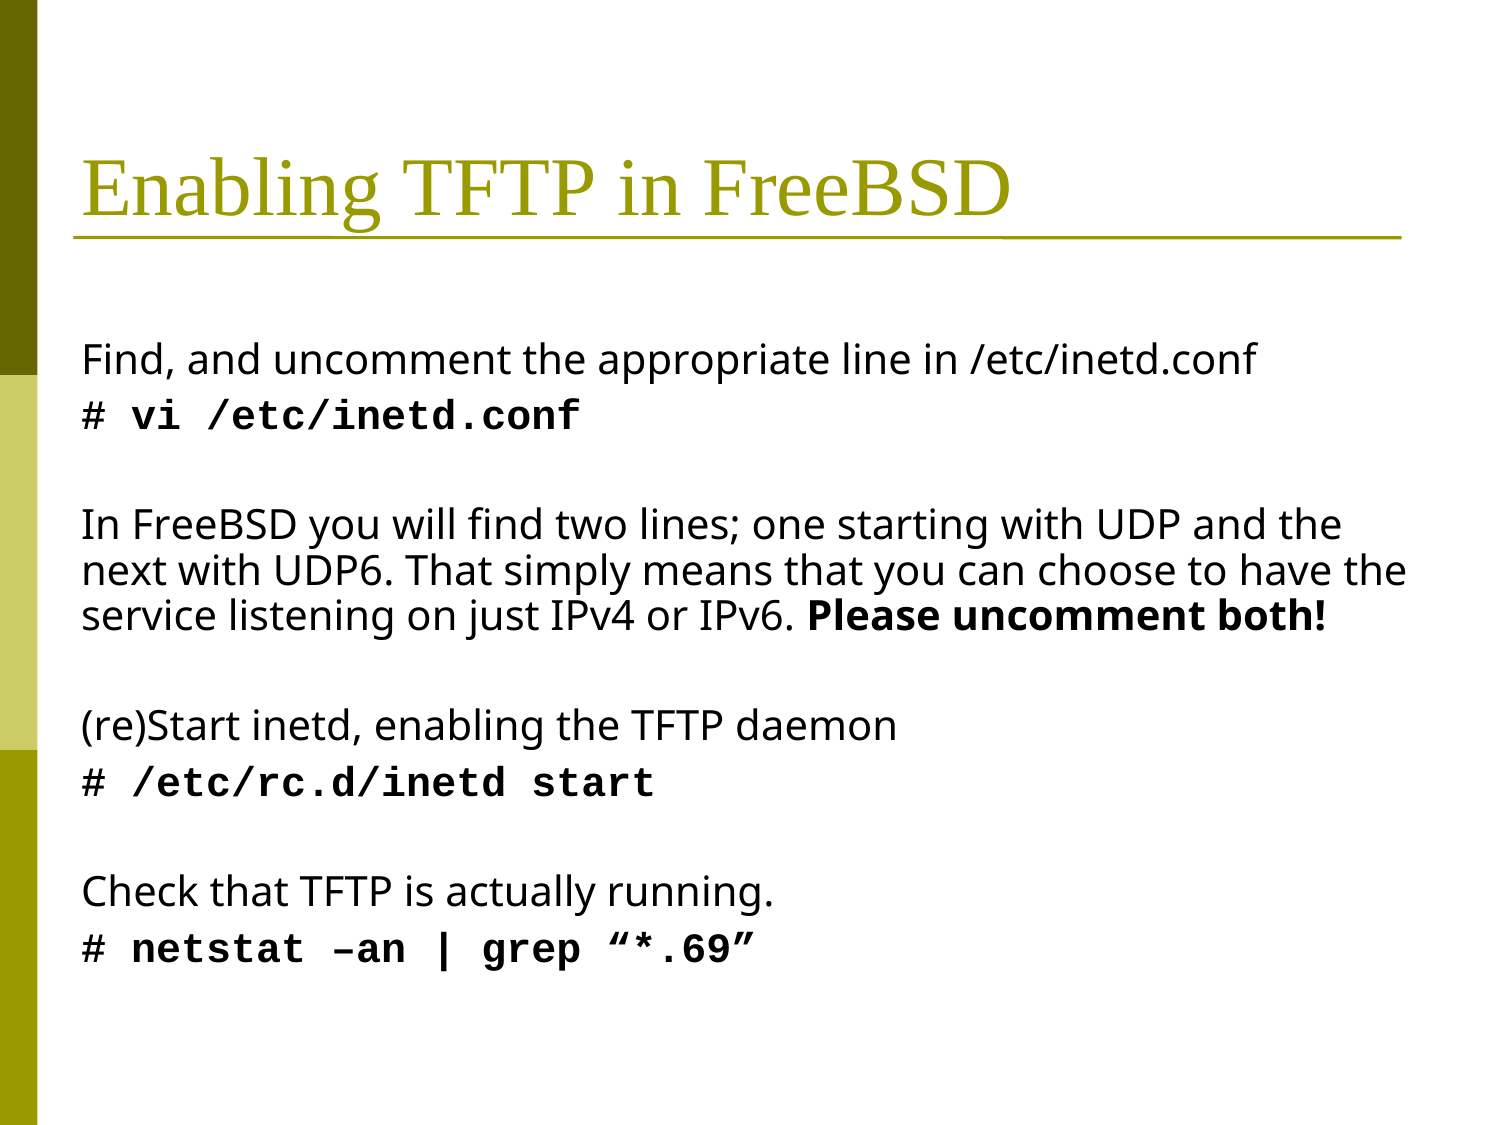

Enabling TFTP in FreeBSD
Find, and uncomment the appropriate line in /etc/inetd.conf
# vi /etc/inetd.conf
In FreeBSD you will find two lines; one starting with UDP and the next with UDP6. That simply means that you can choose to have the service listening on just IPv4 or IPv6. Please uncomment both!
(re)Start inetd, enabling the TFTP daemon
# /etc/rc.d/inetd start
Check that TFTP is actually running.
# netstat –an | grep “*.69”